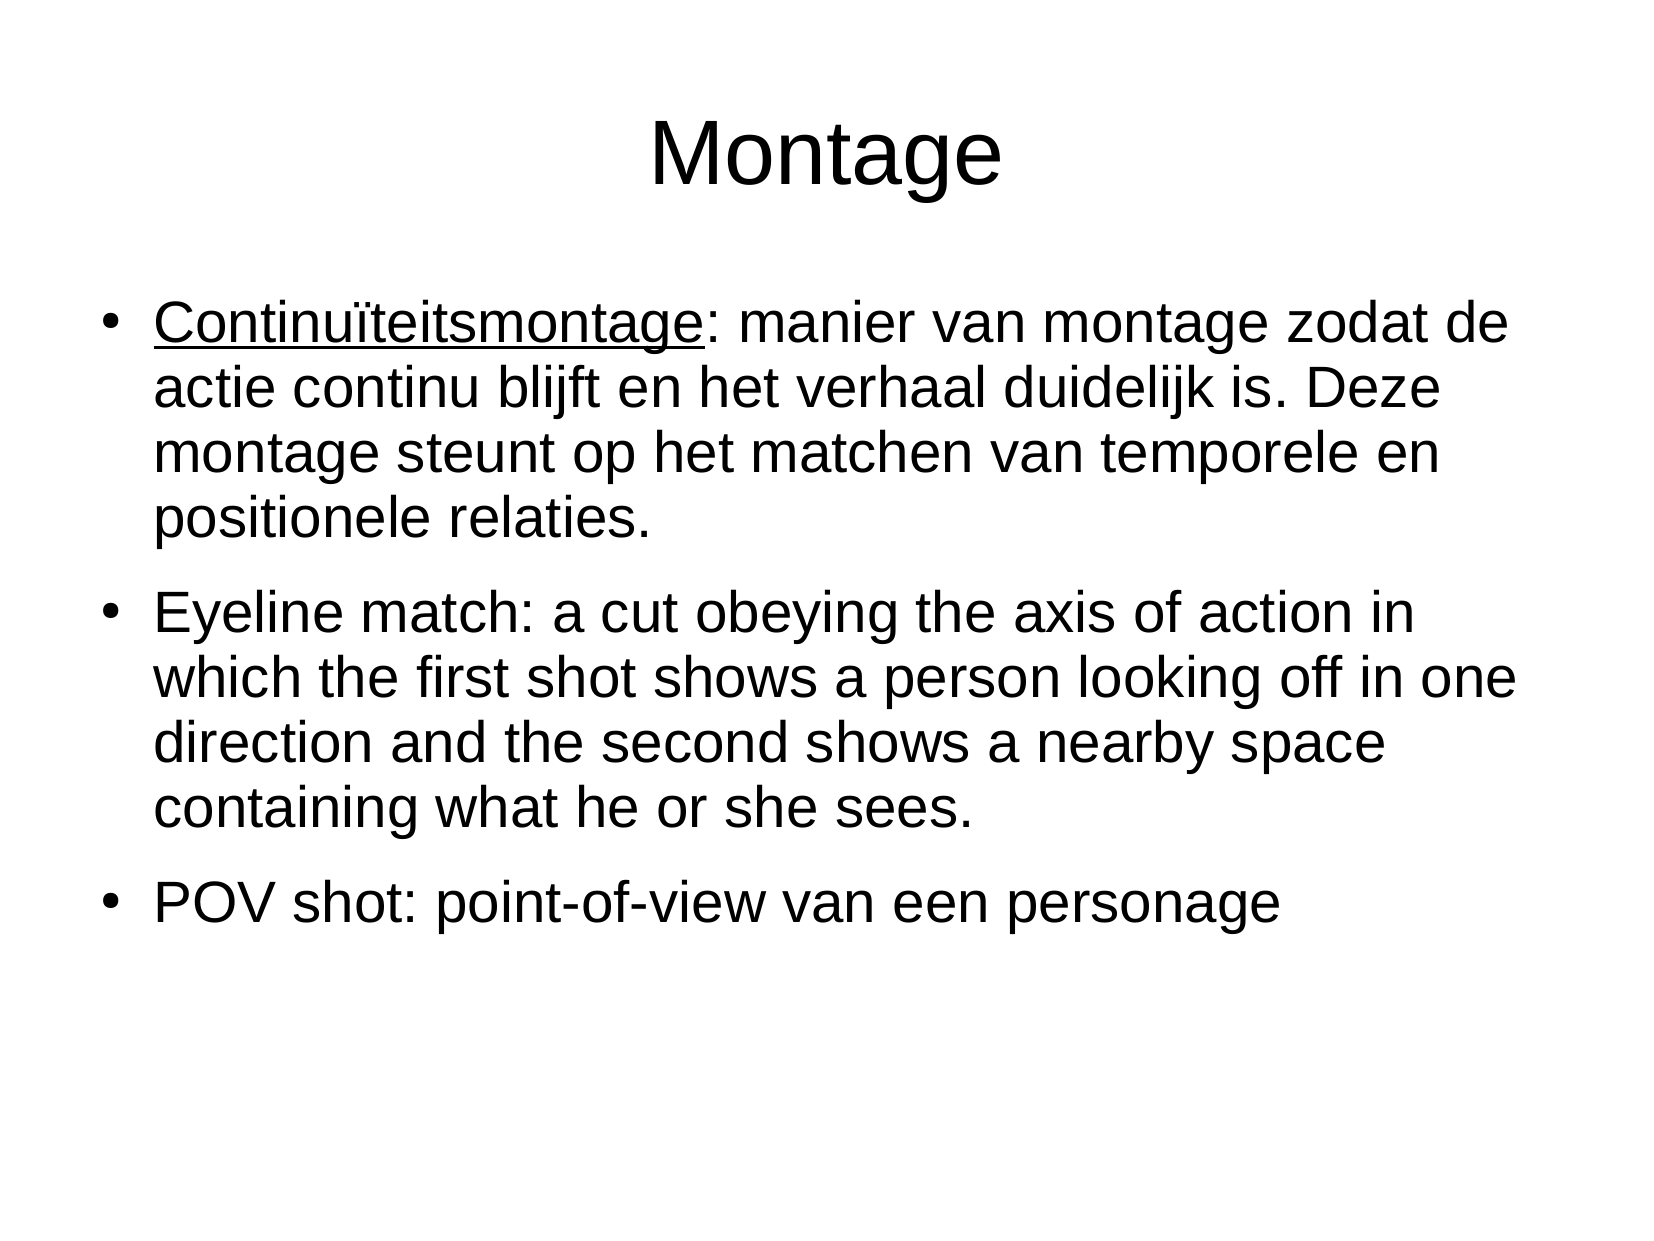

# Montage
Continuïteitsmontage: manier van montage zodat de actie continu blijft en het verhaal duidelijk is. Deze montage steunt op het matchen van temporele en positionele relaties.
Eyeline match: a cut obeying the axis of action in which the first shot shows a person looking off in one direction and the second shows a nearby space containing what he or she sees.
POV shot: point-of-view van een personage